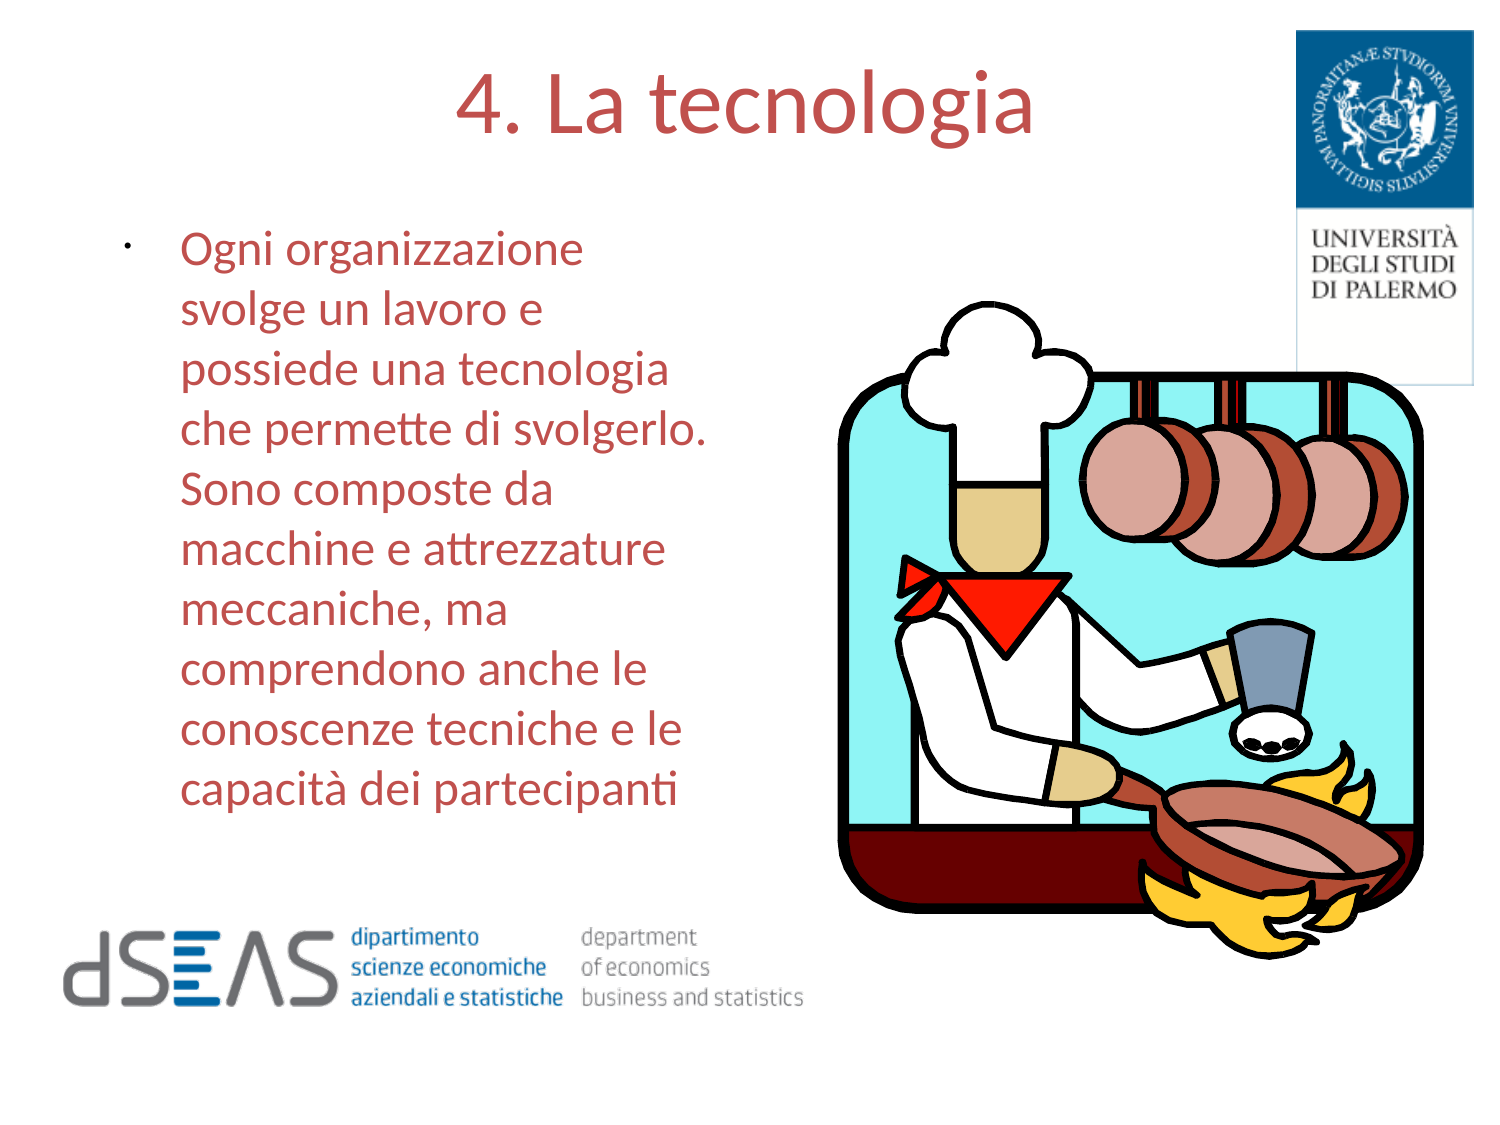

# 4. La tecnologia
Ogni organizzazione svolge un lavoro e possiede una tecnologia che permette di svolgerlo. Sono composte da macchine e attrezzature meccaniche, ma comprendono anche le conoscenze tecniche e le capacità dei partecipanti